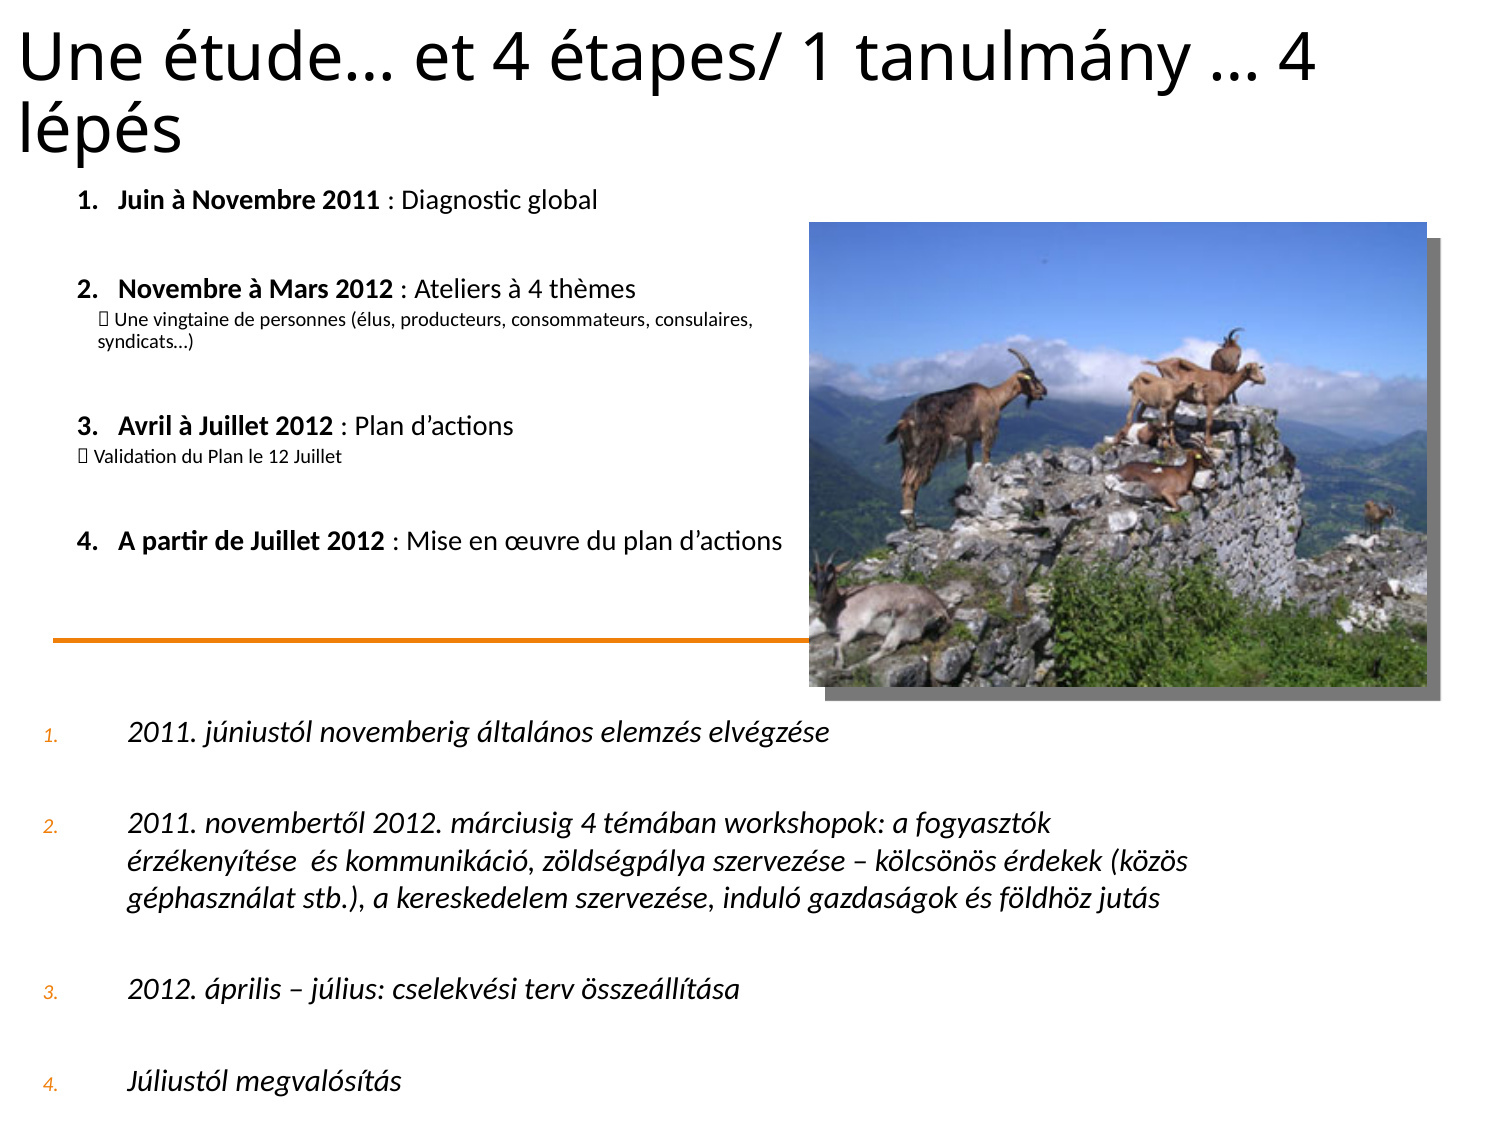

# Une étude… et 4 étapes/ 1 tanulmány … 4 lépés
Juin à Novembre 2011 : Diagnostic global
Novembre à Mars 2012 : Ateliers à 4 thèmes
	 Une vingtaine de personnes (élus, producteurs, consommateurs, consulaires, syndicats…)
Avril à Juillet 2012 : Plan d’actions
	 Validation du Plan le 12 Juillet
A partir de Juillet 2012 : Mise en œuvre du plan d’actions
2011. júniustól novemberig általános elemzés elvégzése
2011. novembertől 2012. márciusig 4 témában workshopok: a fogyasztók érzékenyítése és kommunikáció, zöldségpálya szervezése – kölcsönös érdekek (közös géphasználat stb.), a kereskedelem szervezése, induló gazdaságok és földhöz jutás
2012. április – július: cselekvési terv összeállítása
Júliustól megvalósítás